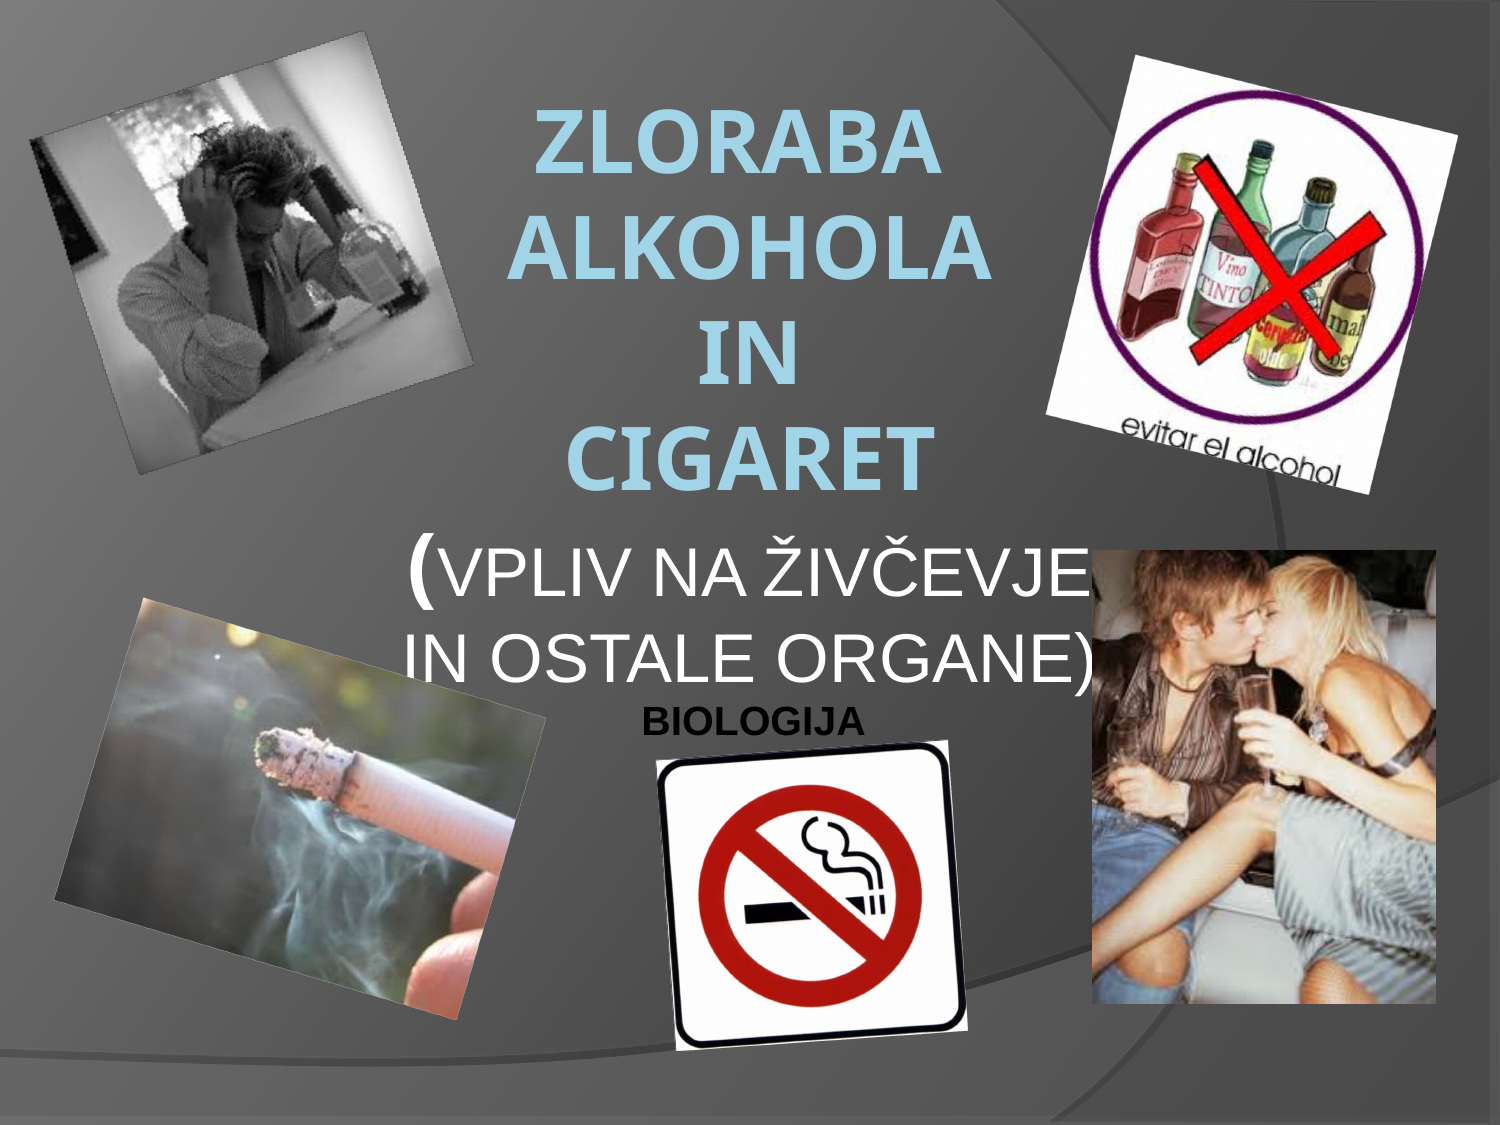

# ZLORABA ALKOHOLA IN CIGARET (VPLIV NA ŽIVČEVJE IN OSTALE ORGANE)
BIOLOGIJA